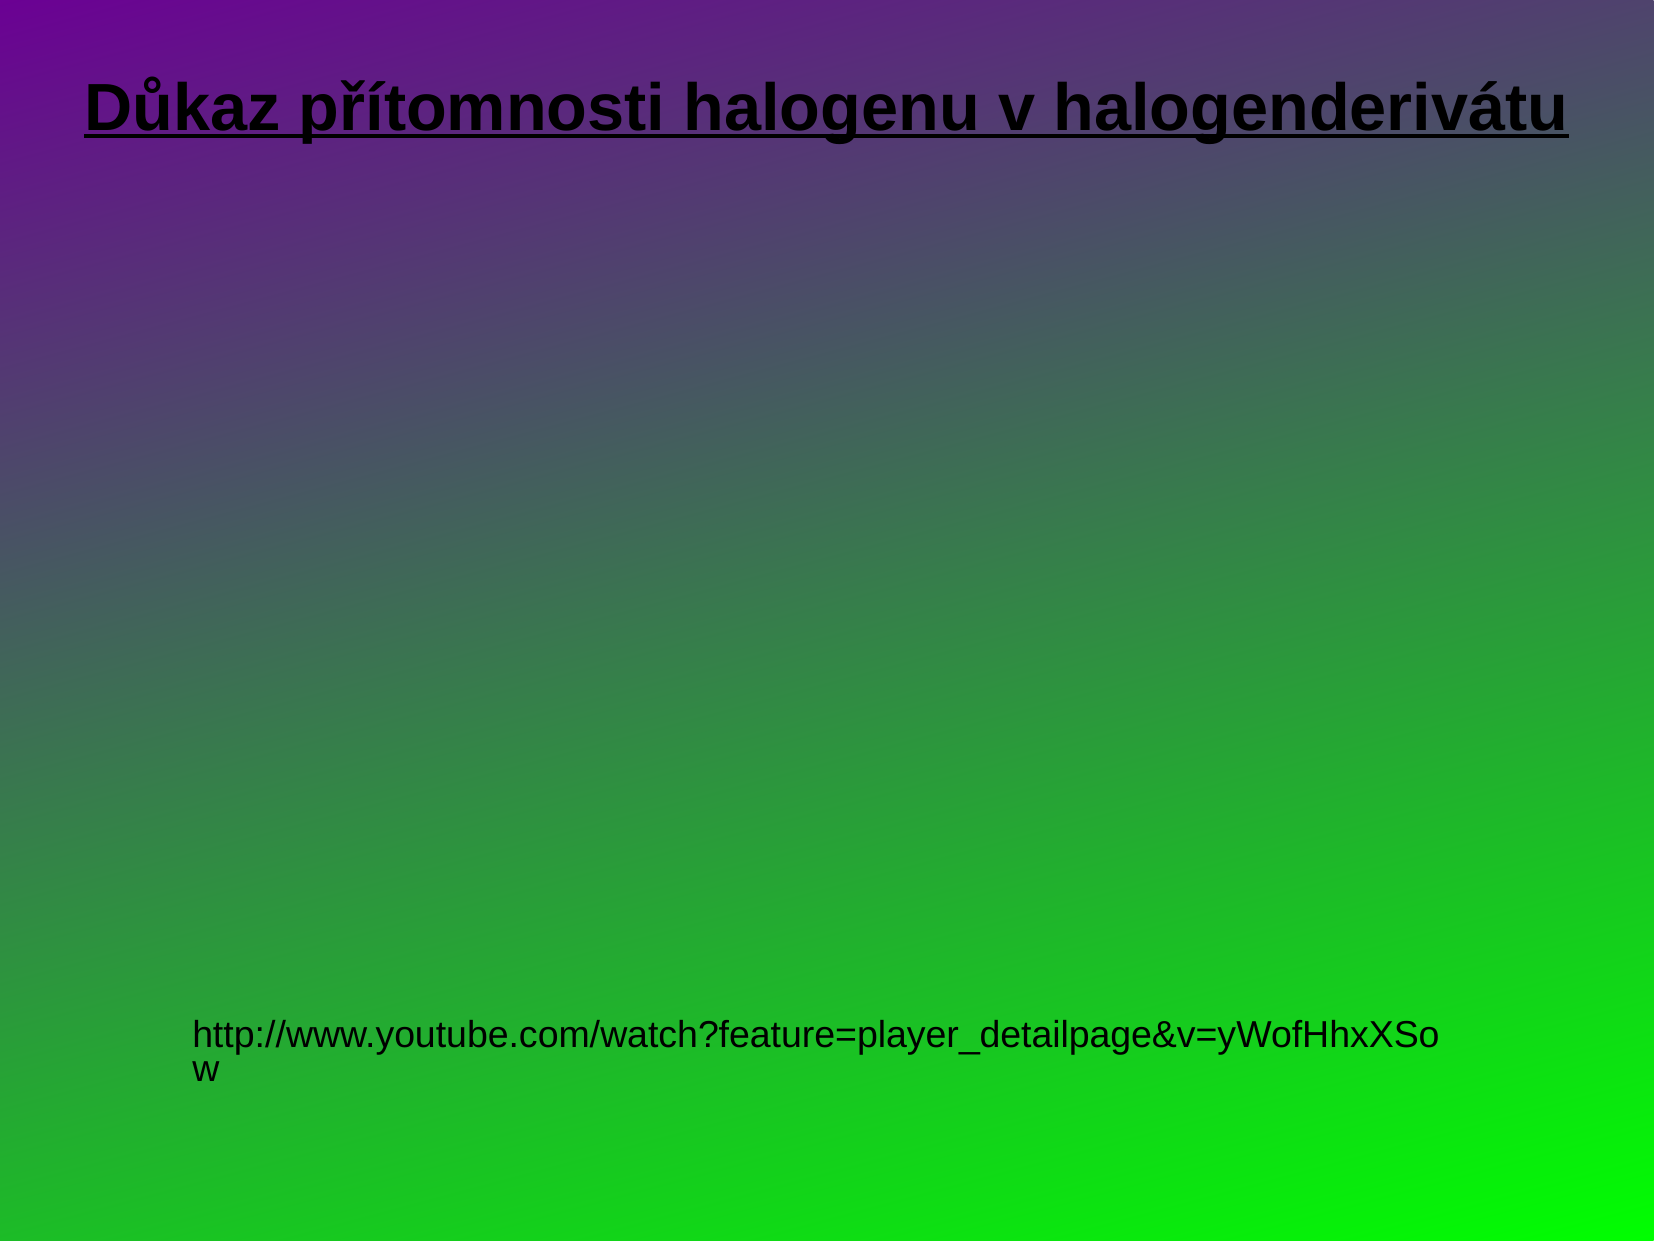

# Důkaz přítomnosti halogenu v halogenderivátu
http://www.youtube.com/watch?feature=player_detailpage&v=yWofHhxXSow